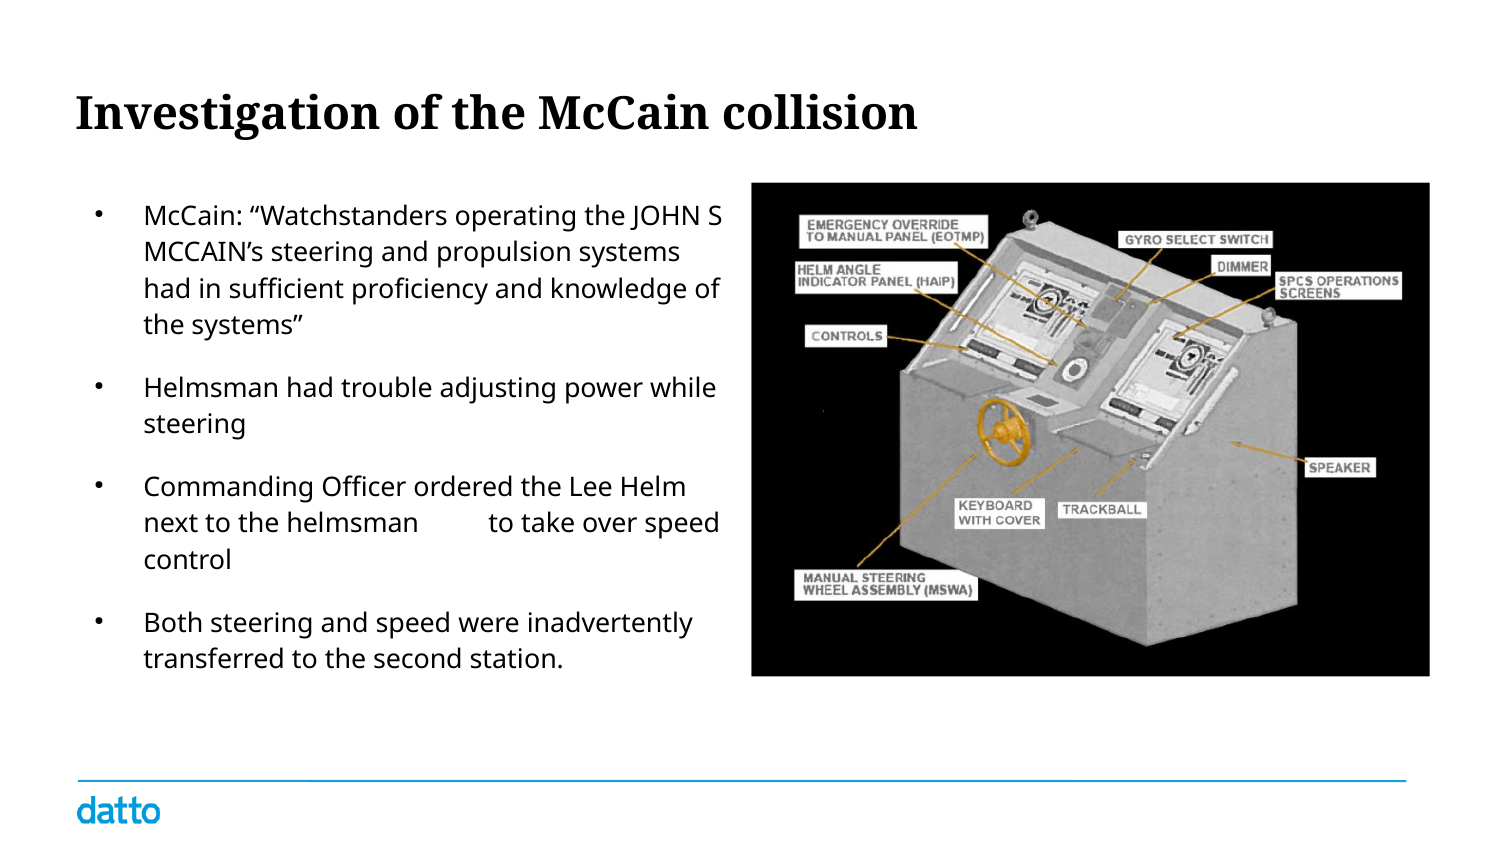

# Investigation of the McCain collision
McCain: “Watchstanders operating the JOHN S MCCAIN’s steering and propulsion systems had in sufficient proficiency and knowledge of the systems”
Helmsman had trouble adjusting power while steering
Commanding Officer ordered the Lee Helm next to the helmsman 	to take over speed control
Both steering and speed were inadvertently transferred to the second station.